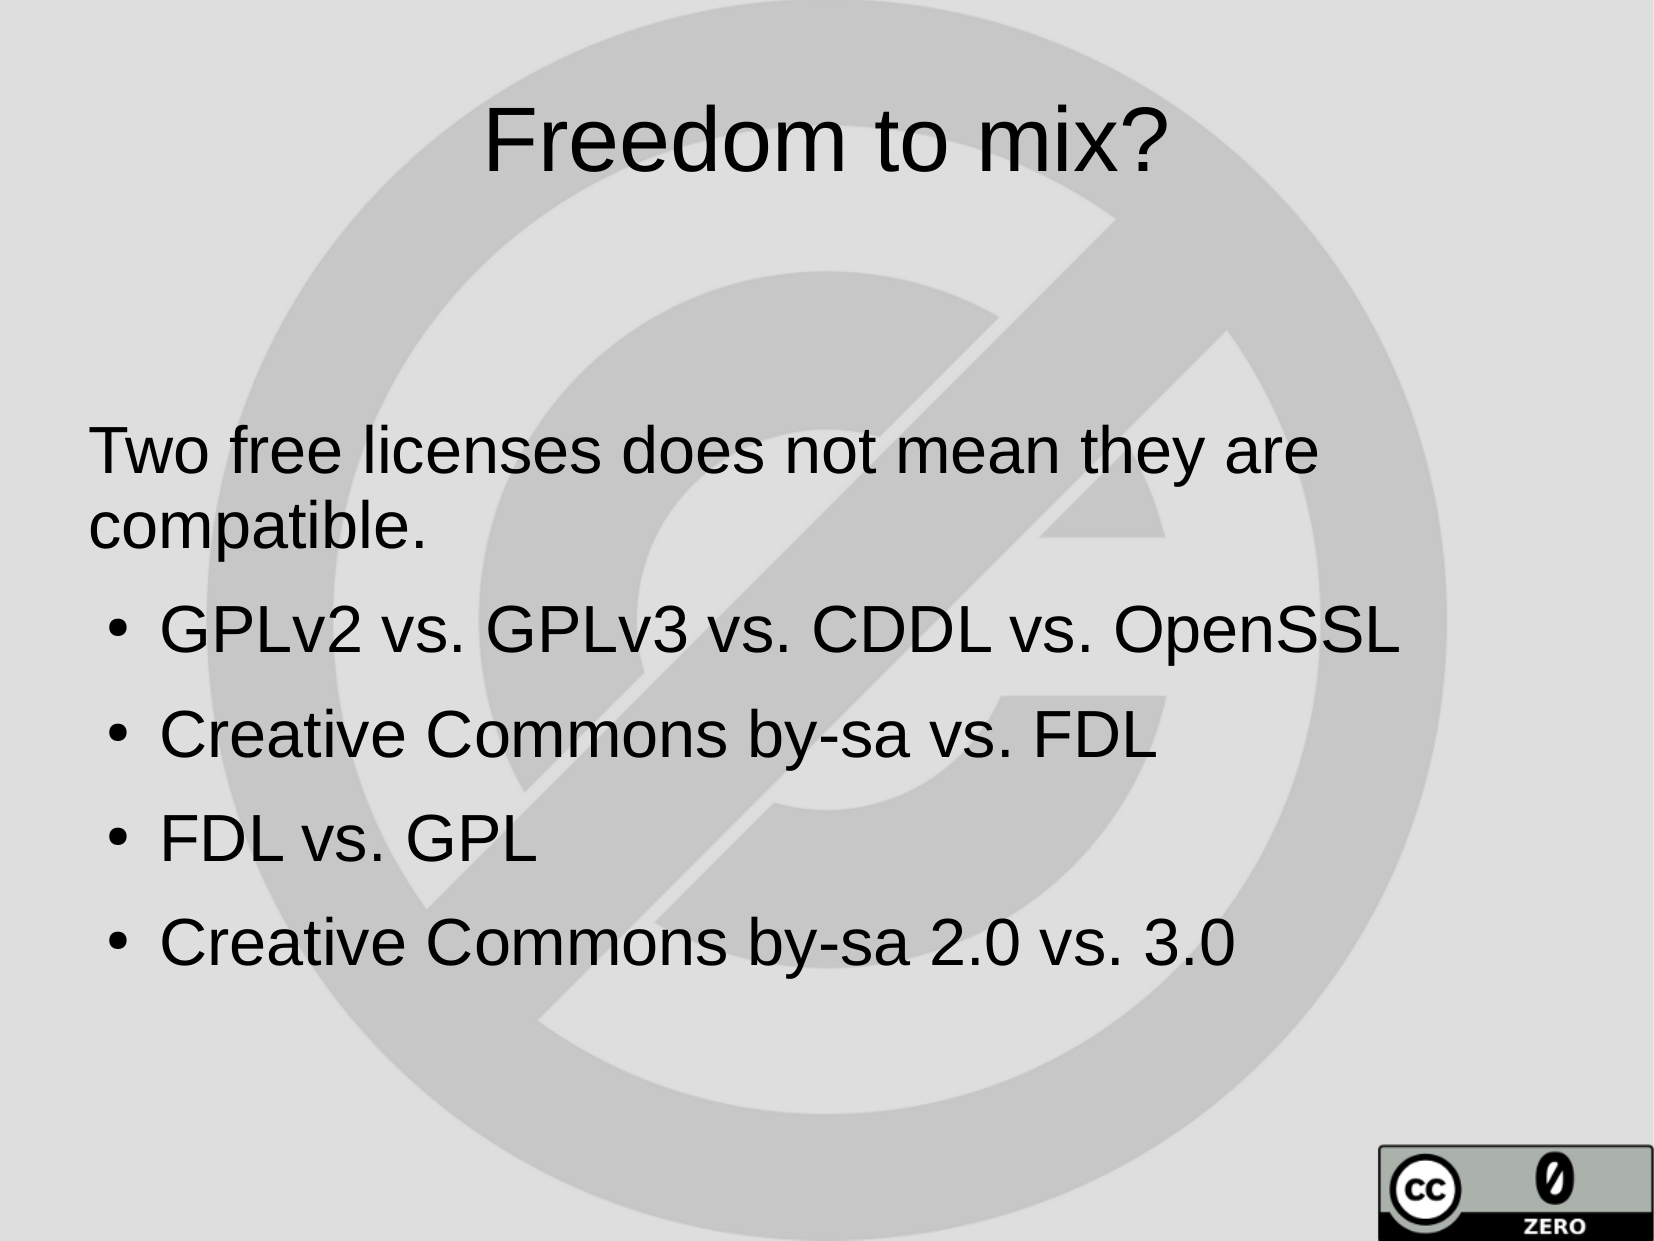

# Freedom to mix?
Two free licenses does not mean they are compatible.
GPLv2 vs. GPLv3 vs. CDDL vs. OpenSSL
Creative Commons by-sa vs. FDL
FDL vs. GPL
Creative Commons by-sa 2.0 vs. 3.0